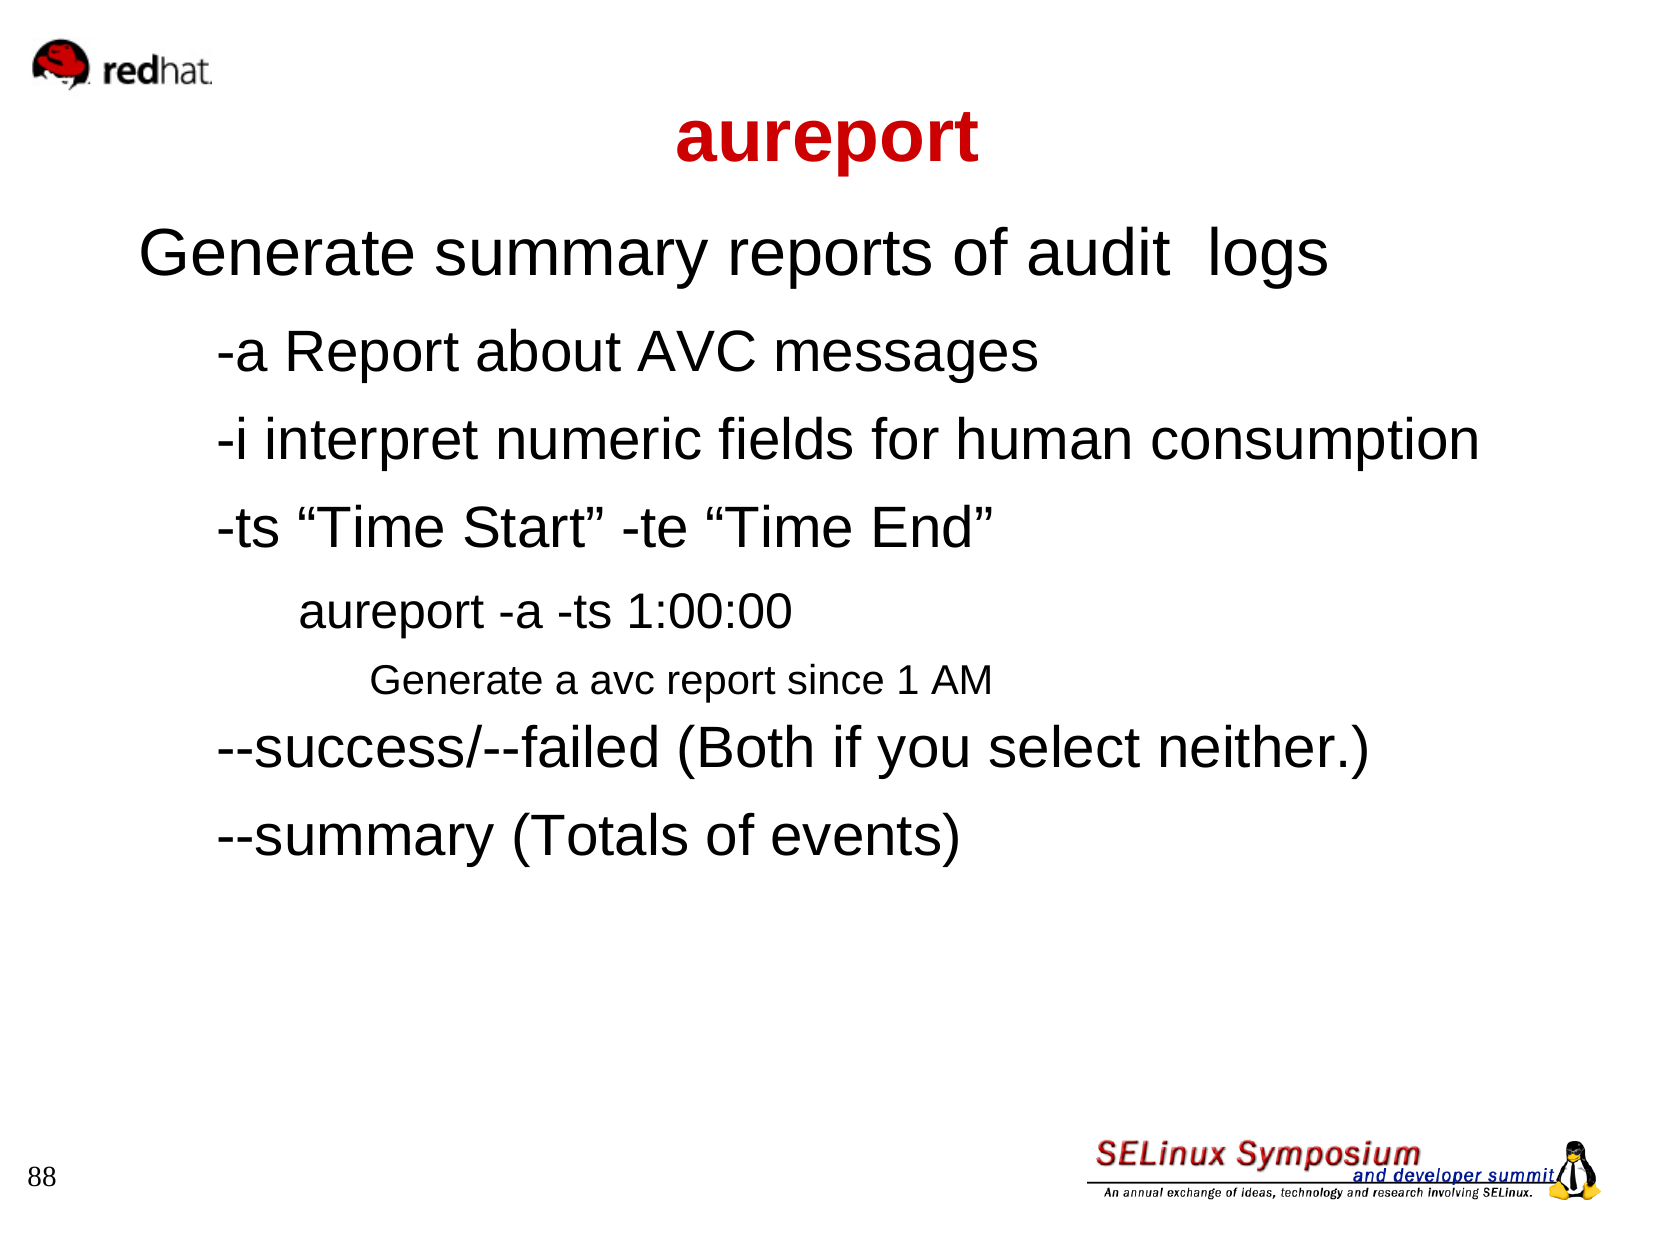

# aureport
Generate summary reports of audit logs
-a Report about AVC messages
-i interpret numeric fields for human consumption
-ts “Time Start” -te “Time End”
aureport -a -ts 1:00:00
Generate a avc report since 1 AM
--success/--failed (Both if you select neither.)
--summary (Totals of events)